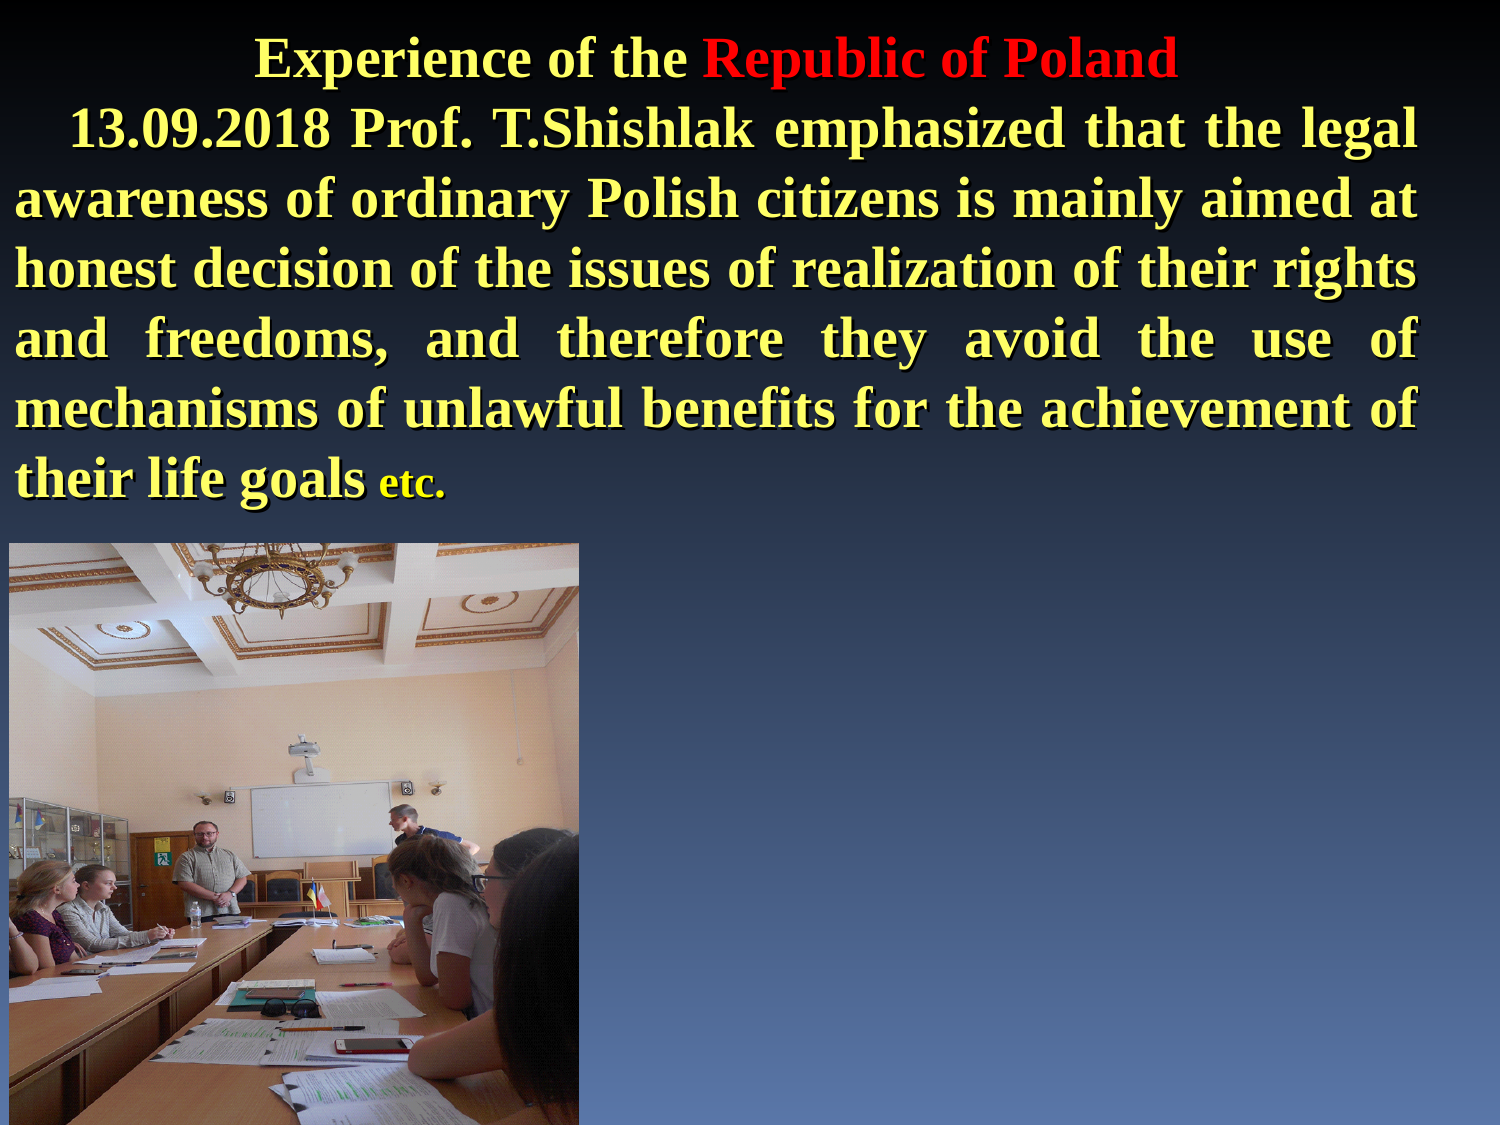

Experience of the Republic of Poland
	13.09.2018 Prof. T.Shishlak emphasized that the legal awareness of ordinary Polish citizens is mainly aimed at honest decision of the issues of realization of their rights and freedoms, and therefore they avoid the use of mechanisms of unlawful benefits for the achievement of their life goals etc.